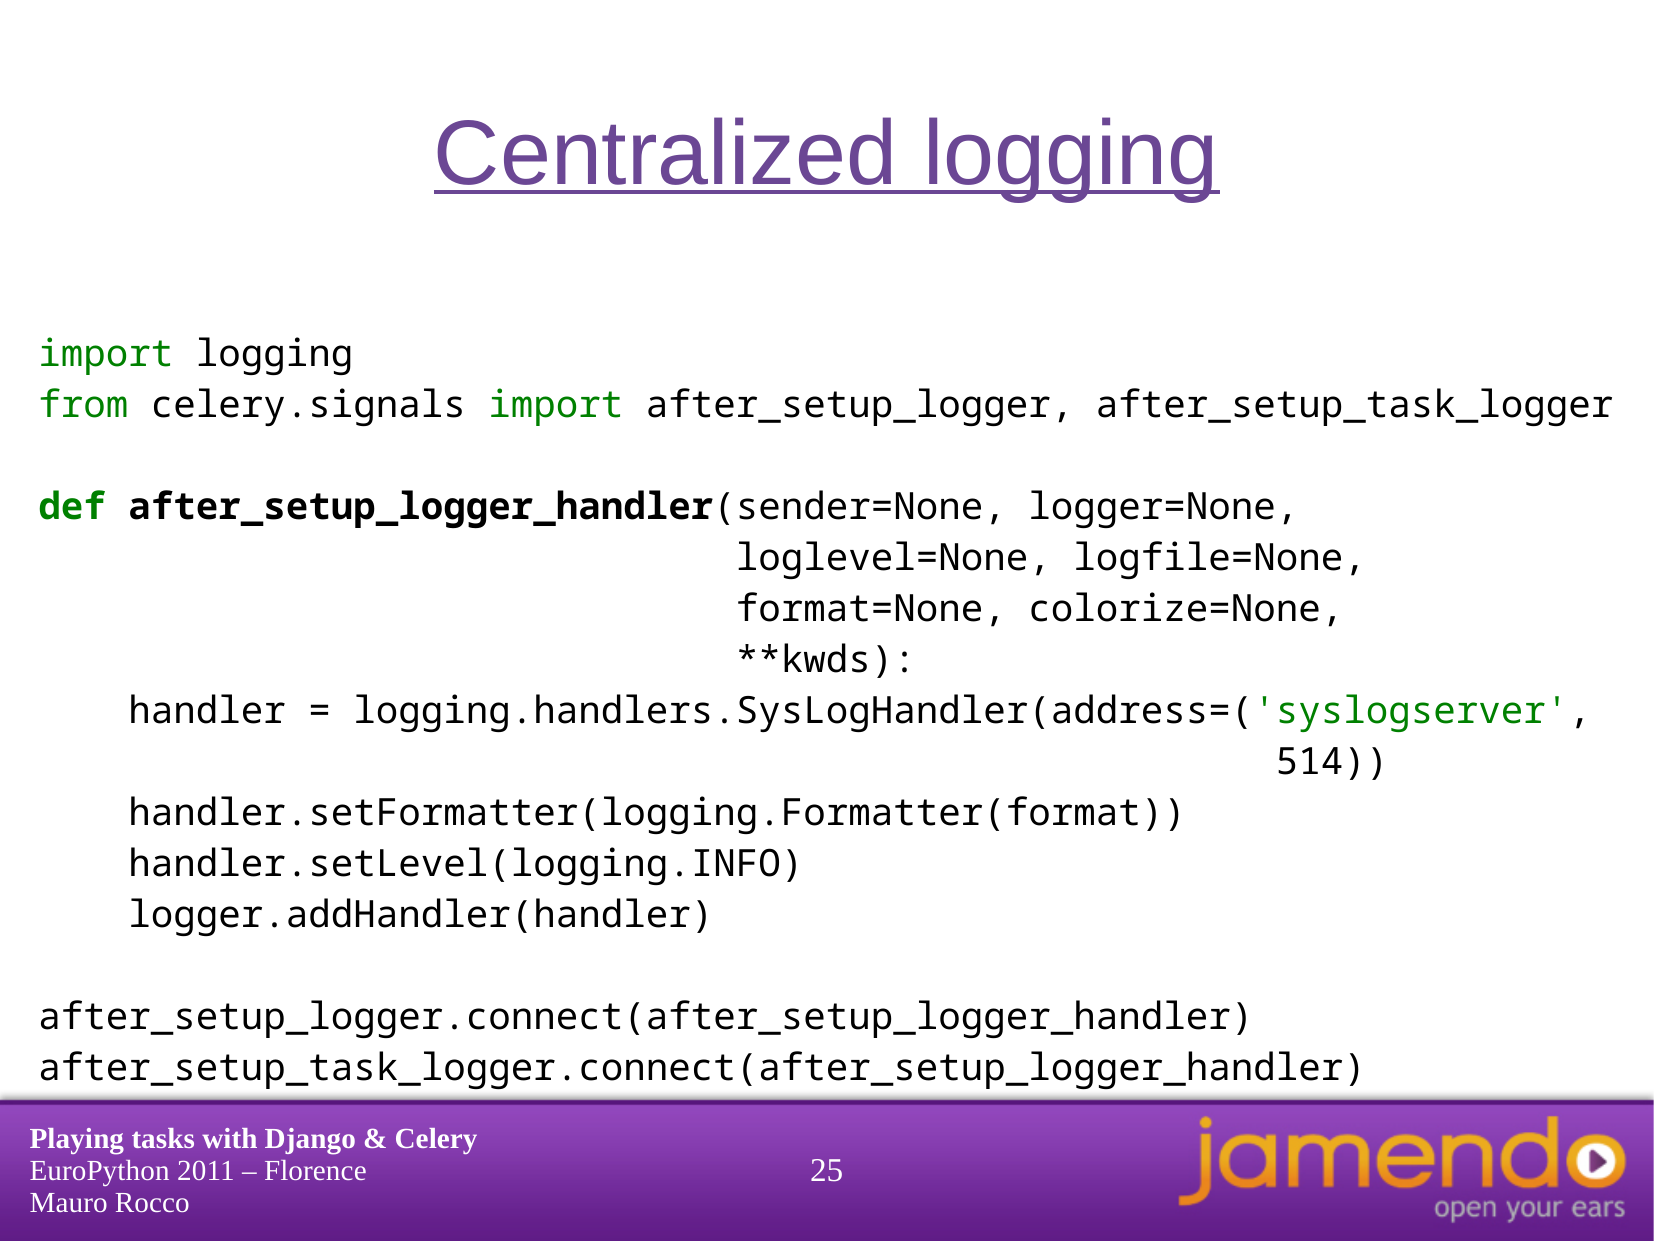

# Centralized logging
import logging
from celery.signals import after_setup_logger, after_setup_task_logger
def after_setup_logger_handler(sender=None, logger=None,
 loglevel=None, logfile=None,
 format=None, colorize=None,
 **kwds):
 handler = logging.handlers.SysLogHandler(address=('syslogserver',
 514))
 handler.setFormatter(logging.Formatter(format))
 handler.setLevel(logging.INFO)
 logger.addHandler(handler)
after_setup_logger.connect(after_setup_logger_handler)
after_setup_task_logger.connect(after_setup_logger_handler)
25